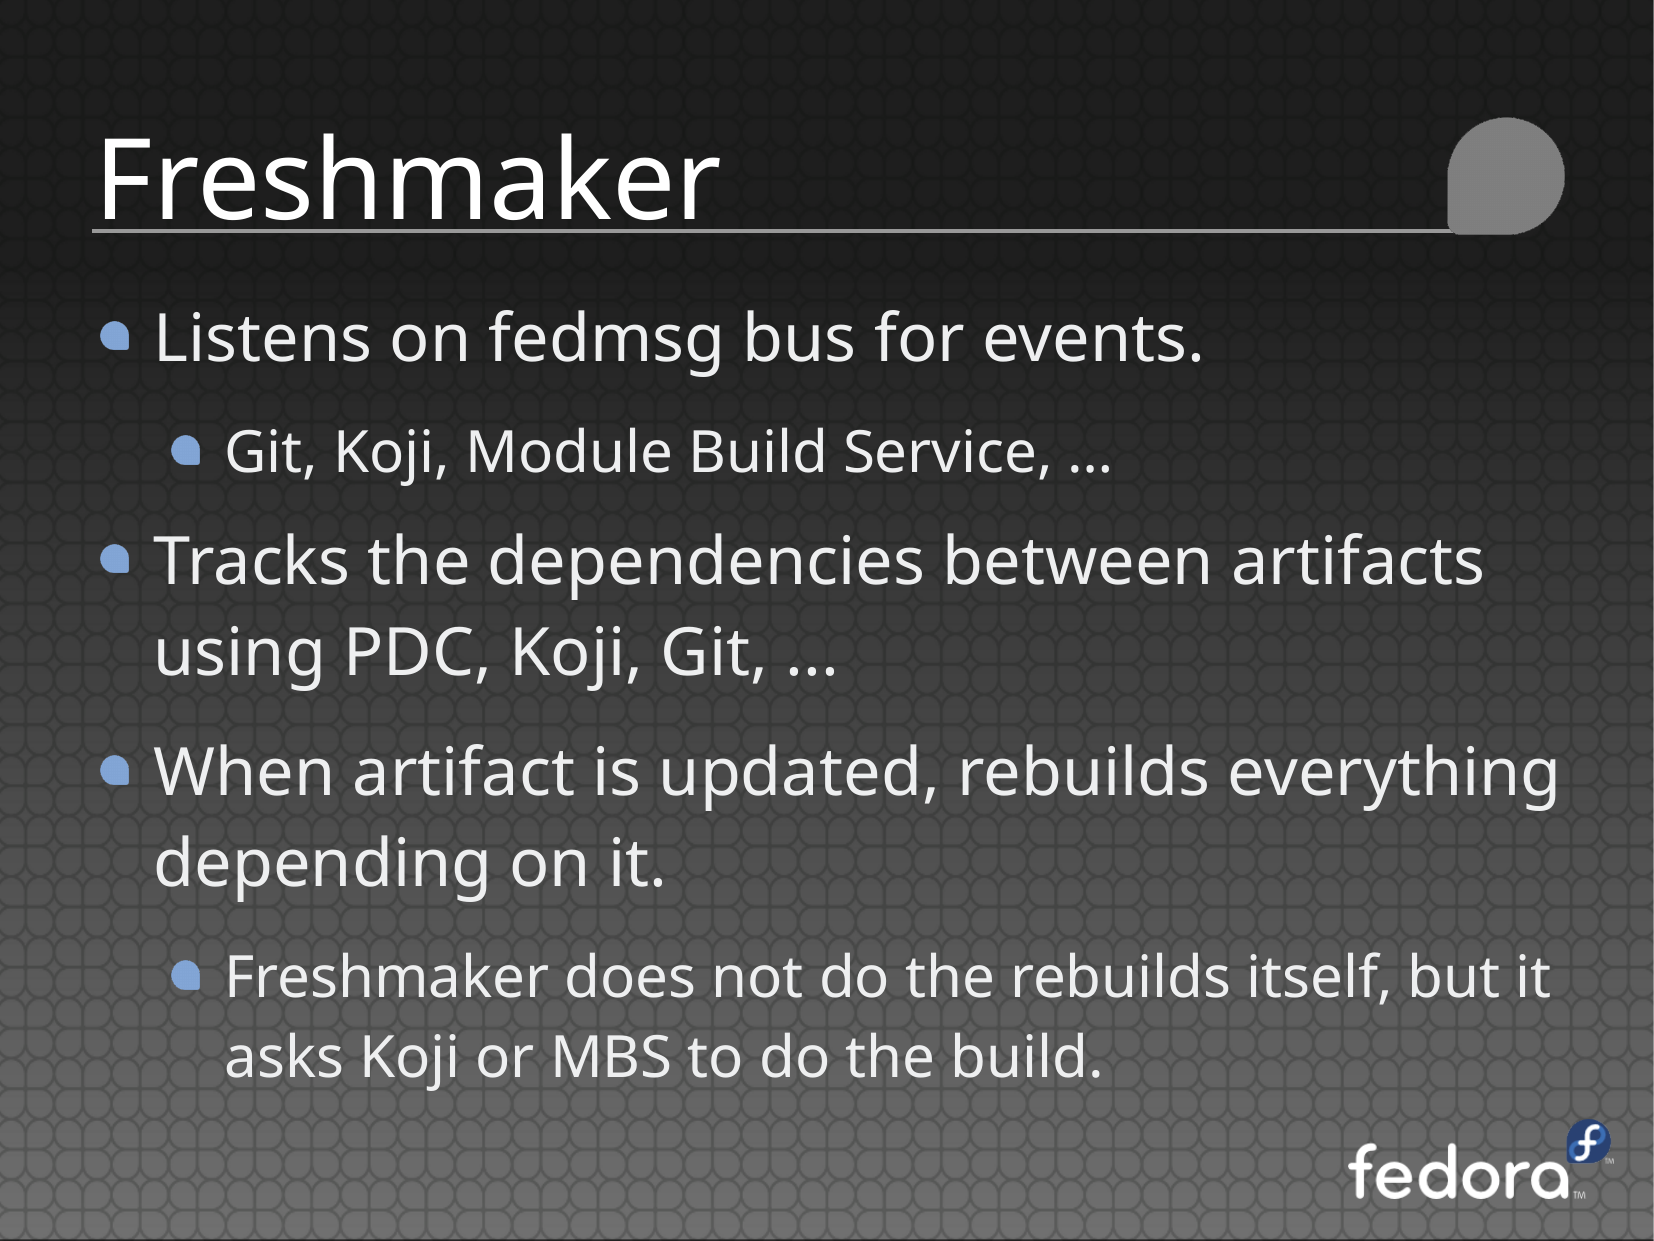

Freshmaker
# Listens on fedmsg bus for events.
Git, Koji, Module Build Service, …
Tracks the dependencies between artifacts using PDC, Koji, Git, ...
When artifact is updated, rebuilds everything depending on it.
Freshmaker does not do the rebuilds itself, but it asks Koji or MBS to do the build.